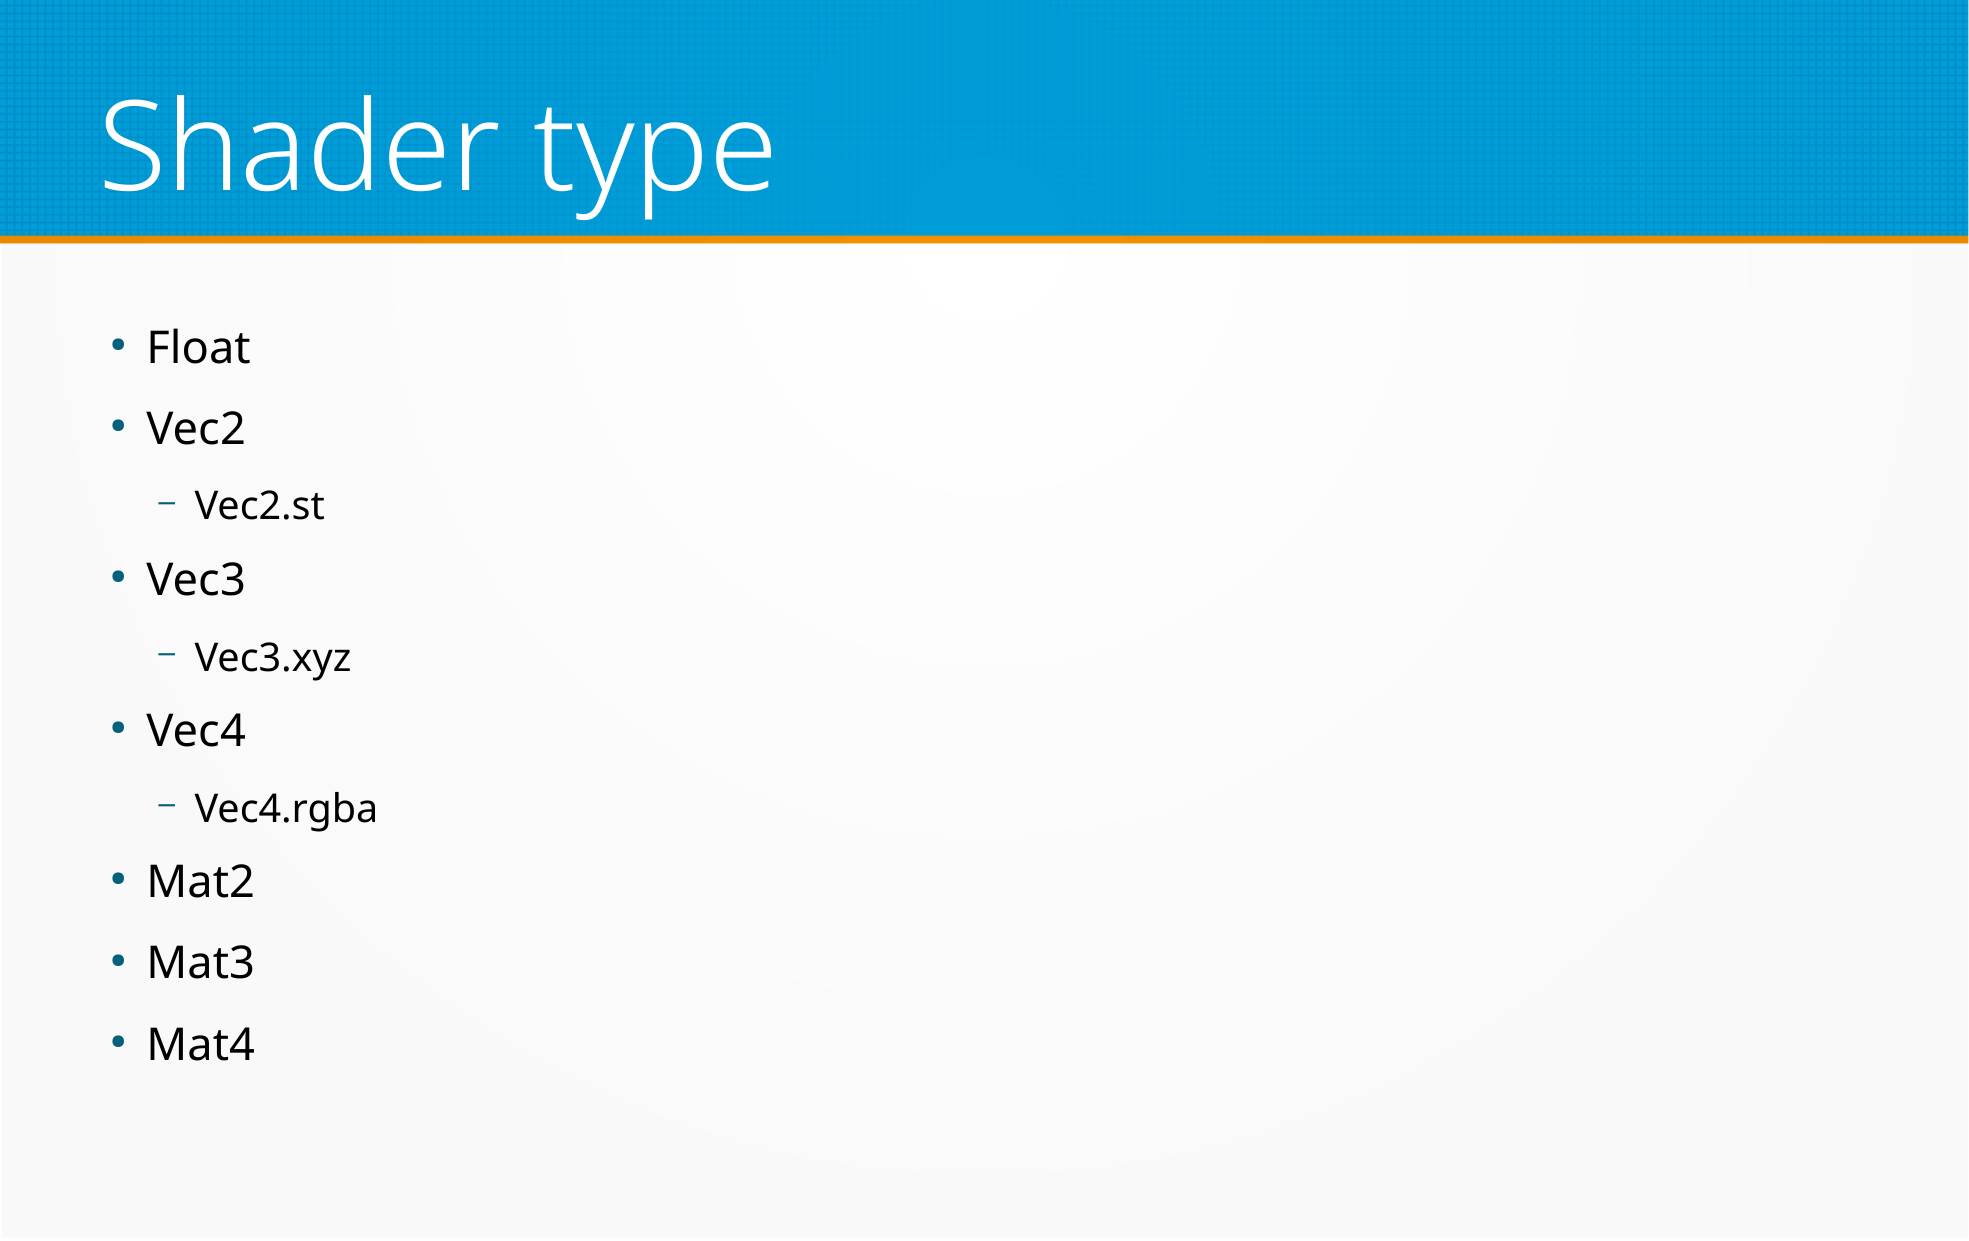

# Shader type
Float
Vec2
Vec2.st
Vec3
Vec3.xyz
Vec4
Vec4.rgba
Mat2
Mat3
Mat4